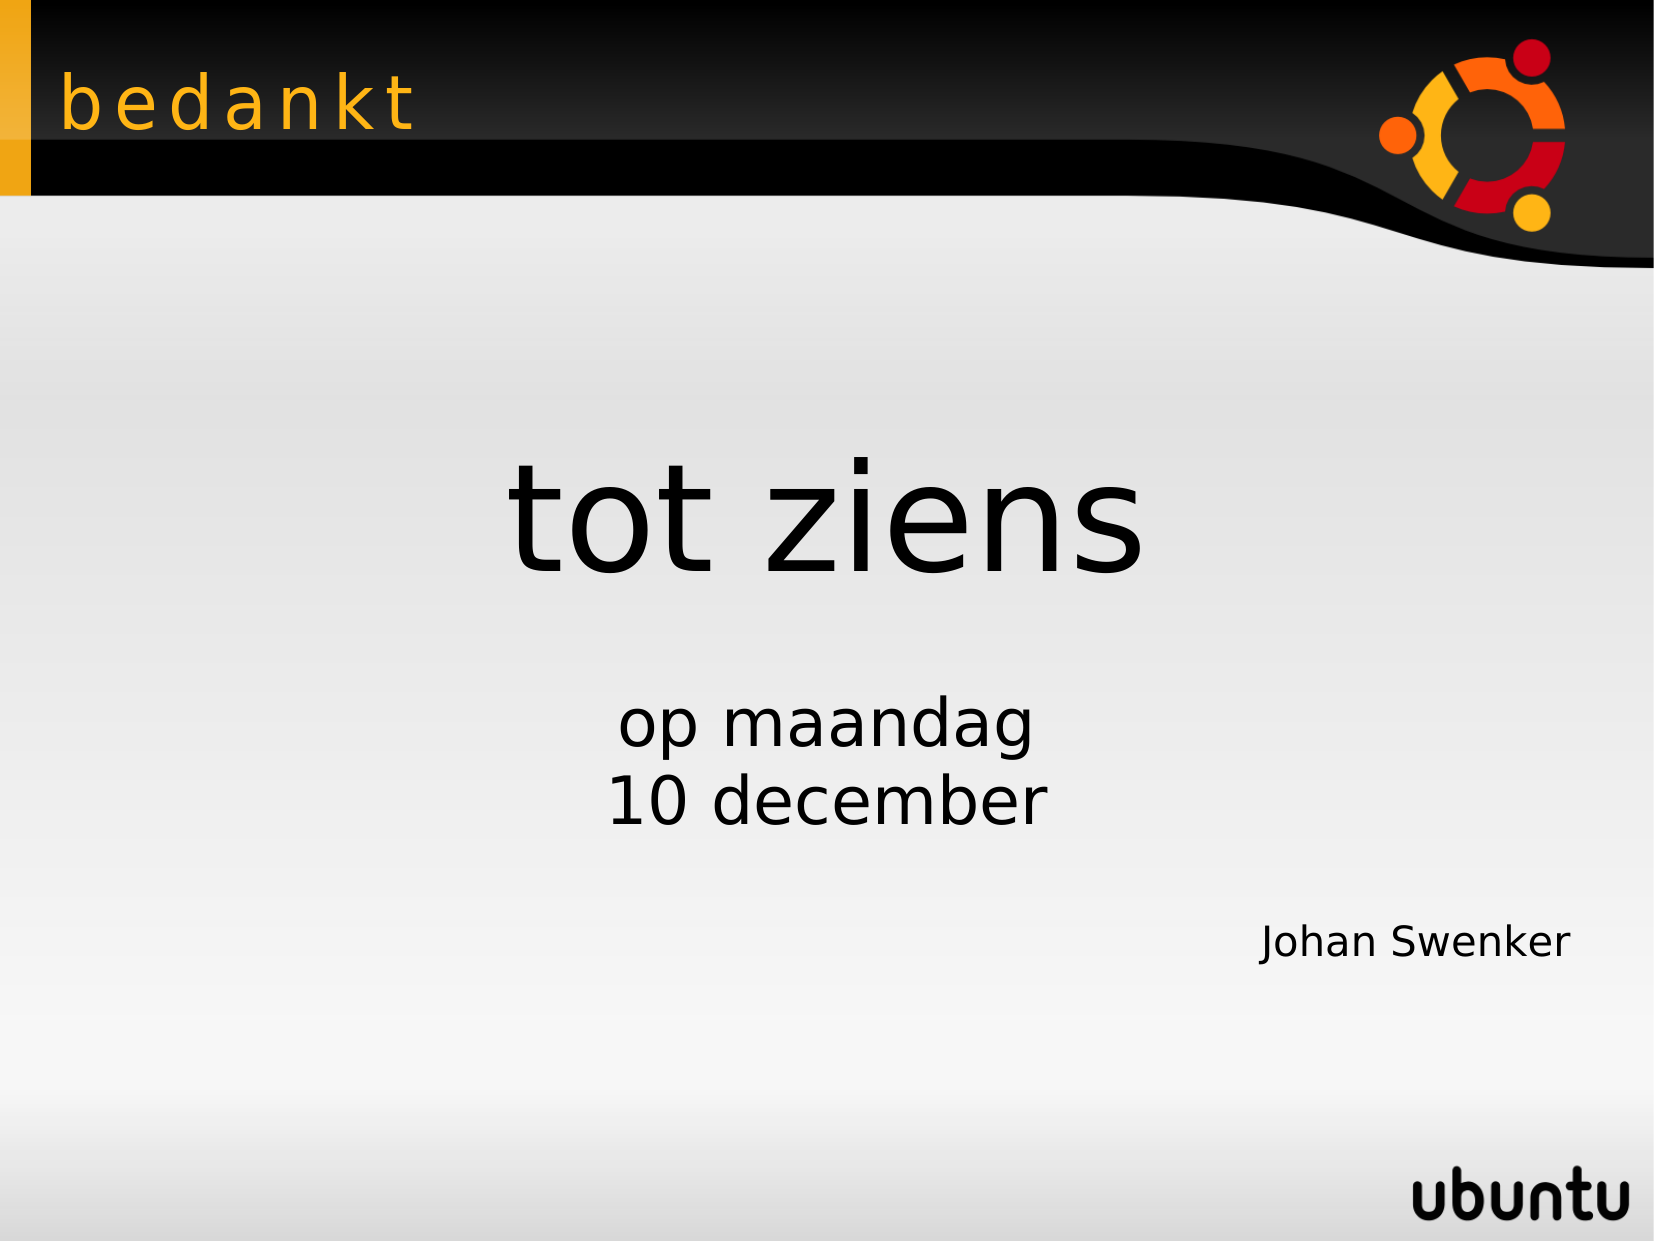

# bedankt
tot ziens
op maandag
10 december
Johan Swenker